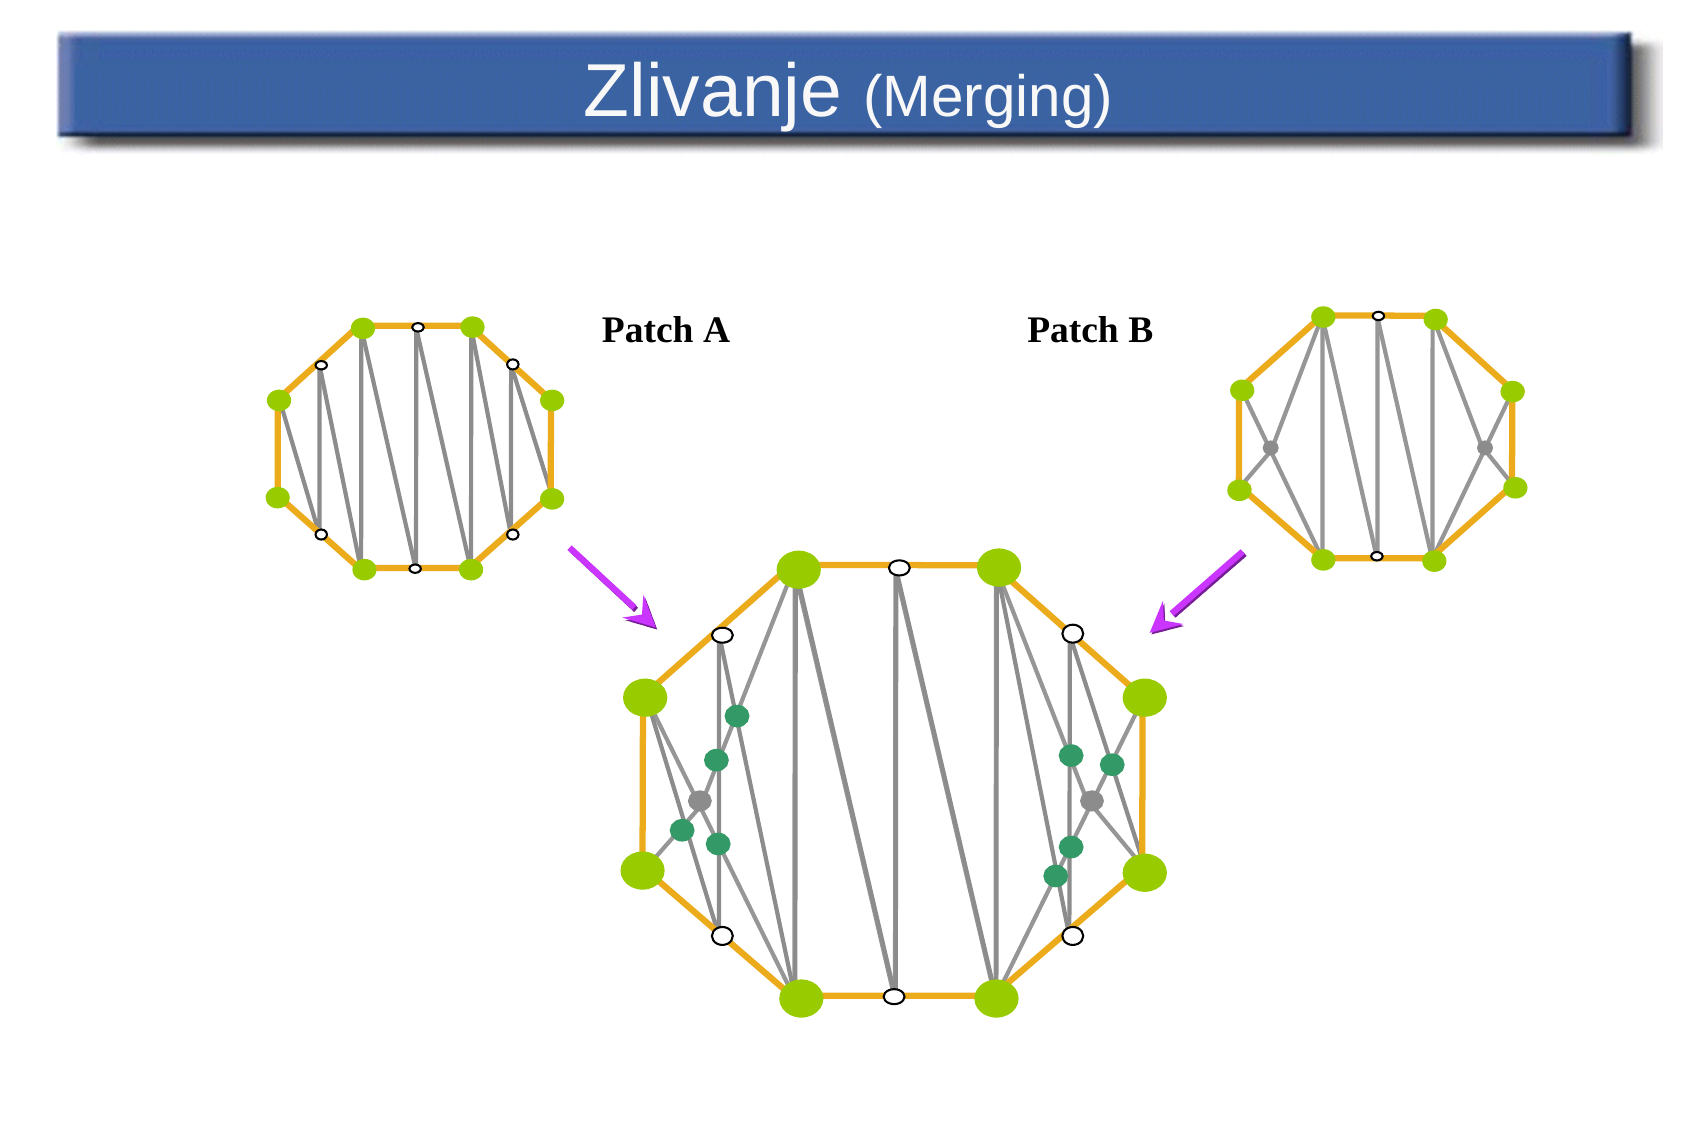

# Zlivanje (Merging)
Patch A
Patch B